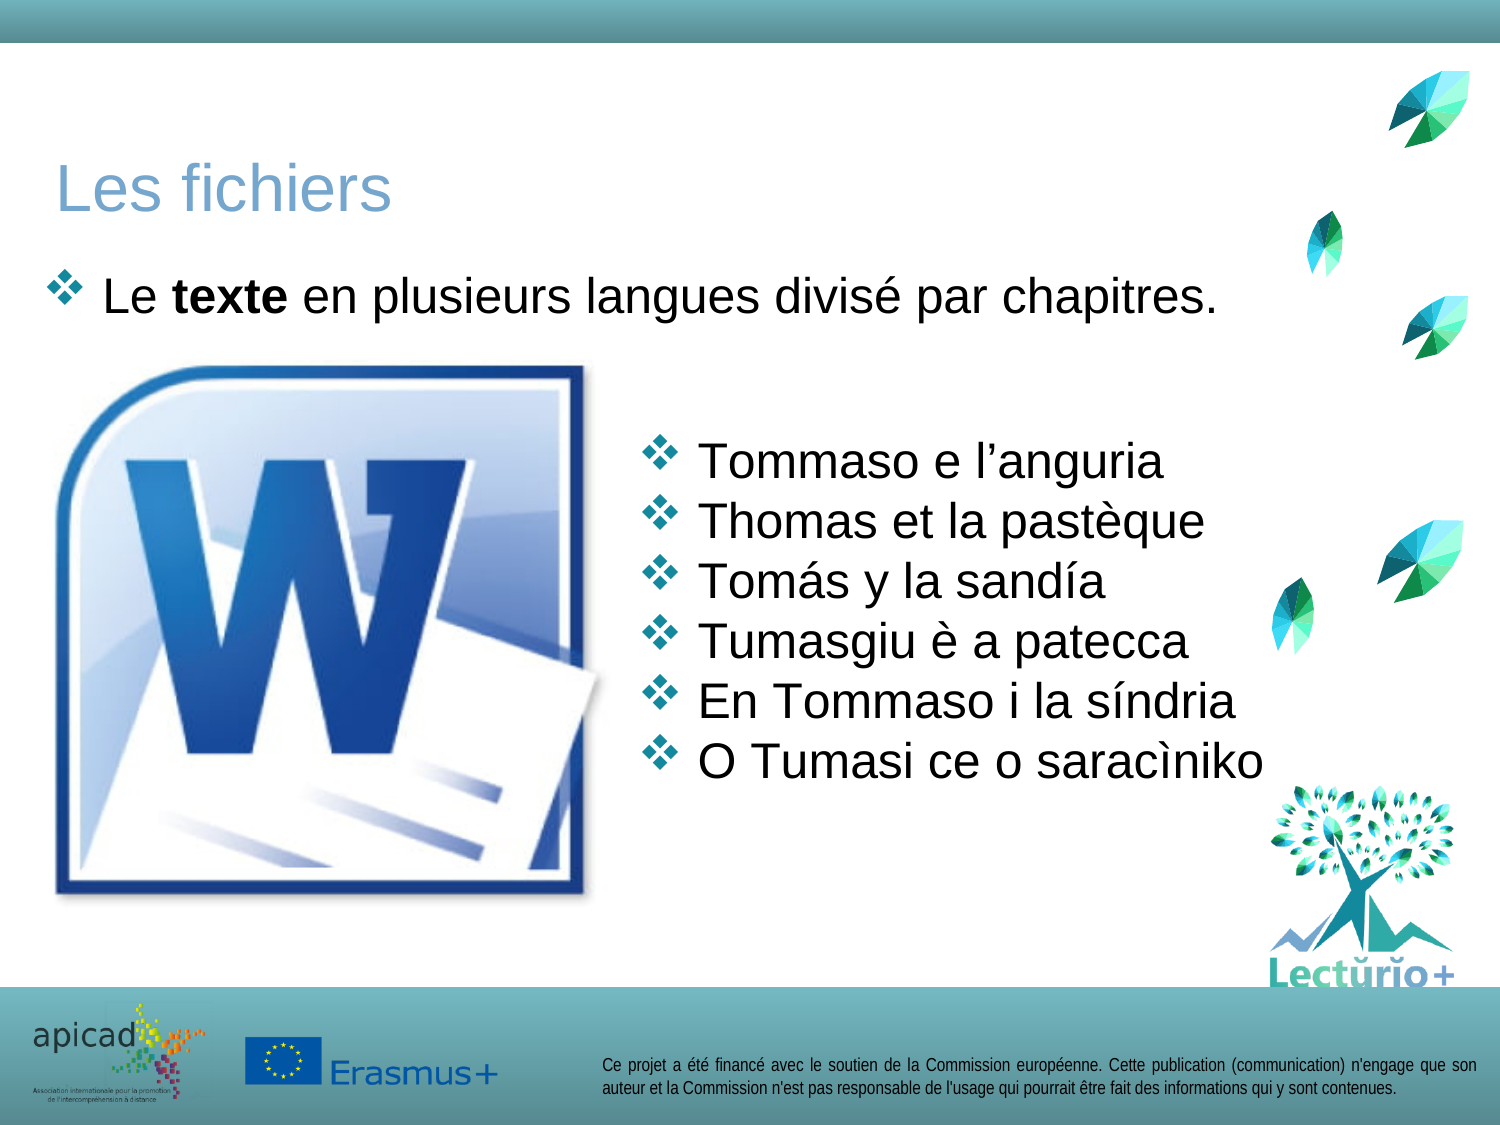

Les fichiers
 Le texte en plusieurs langues divisé par chapitres.
 Tommaso e l’anguria
 Thomas et la pastèque
 Tomás y la sandía
 Tumasgiu è a patecca
 En Tommaso i la síndria
 O Tumasi ce o saracìniko
Ce projet a été financé avec le soutien de la Commission européenne. Cette publication (communication) n'engage que son auteur et la Commission n'est pas responsable de l'usage qui pourrait être fait des informations qui y sont contenues.